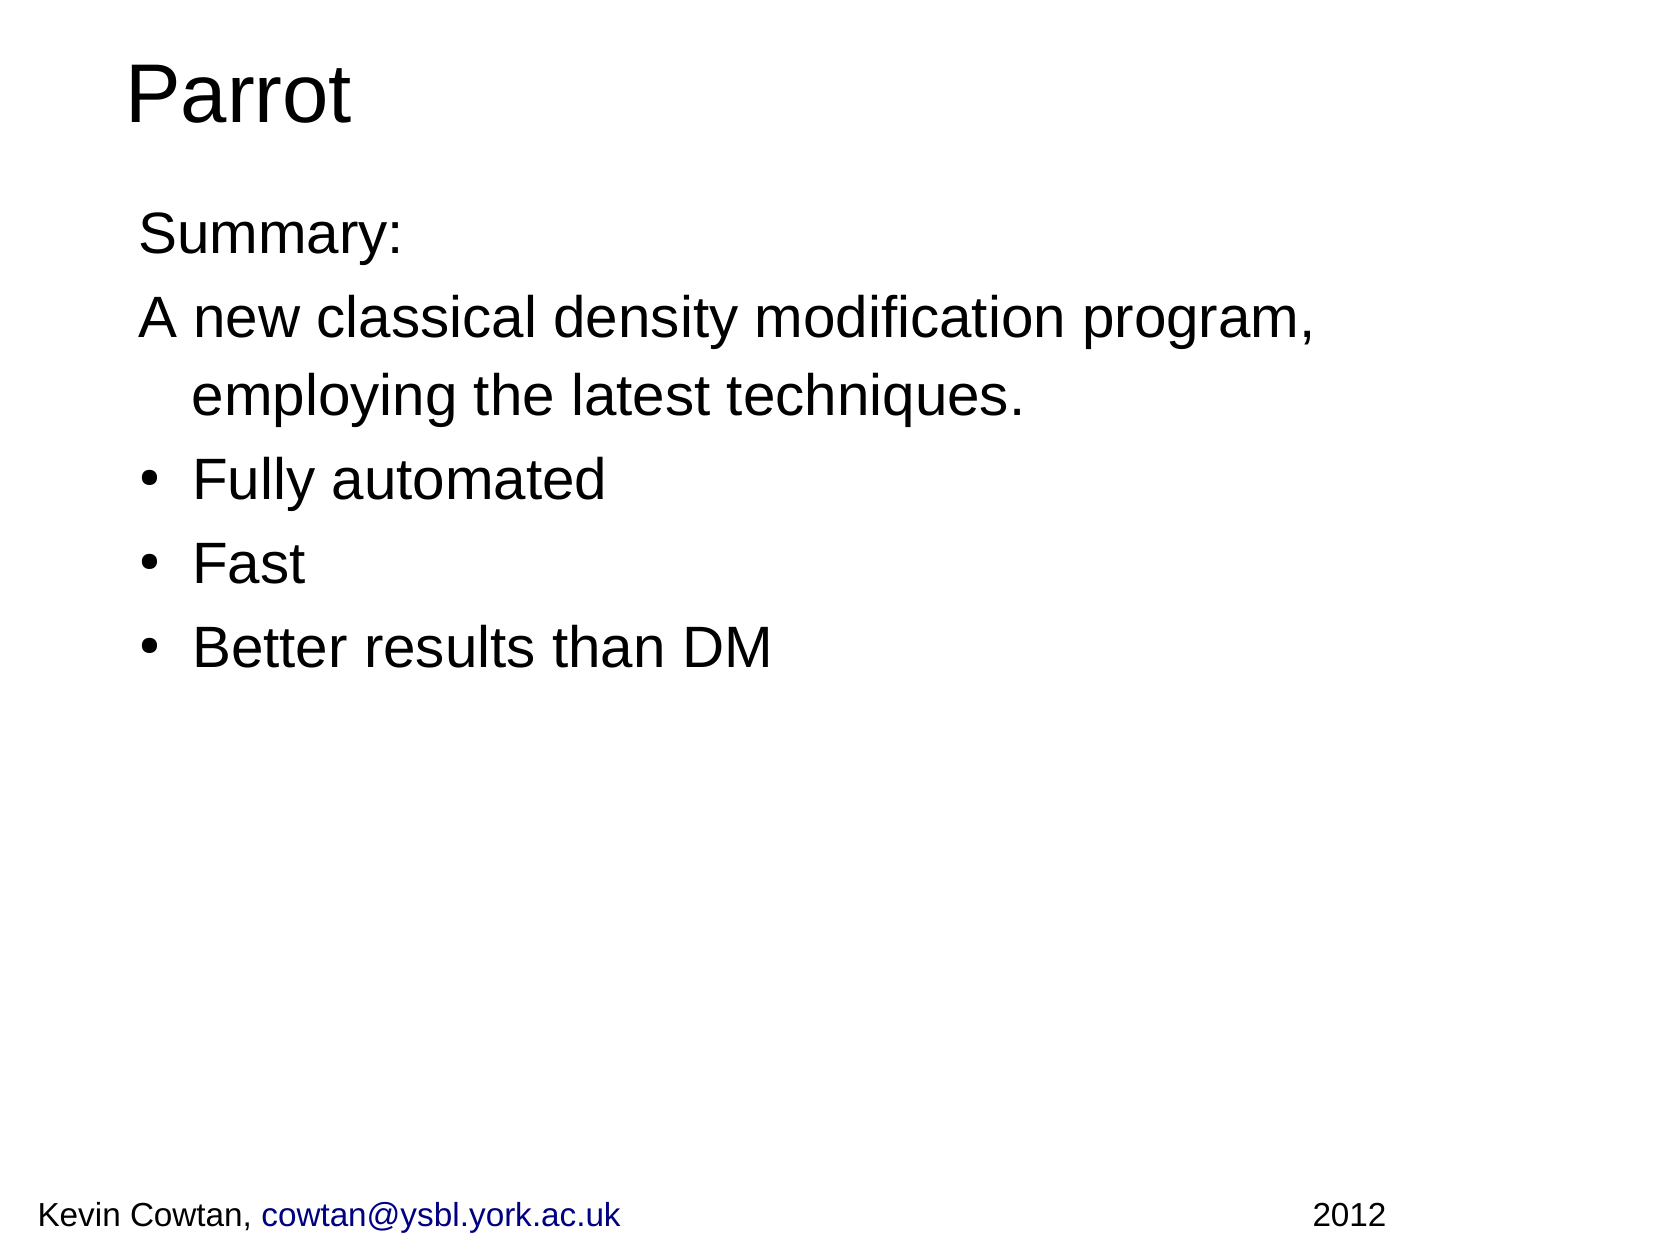

# Parrot
Summary:
A new classical density modification program, employing the latest techniques.
Fully automated
Fast
Better results than DM